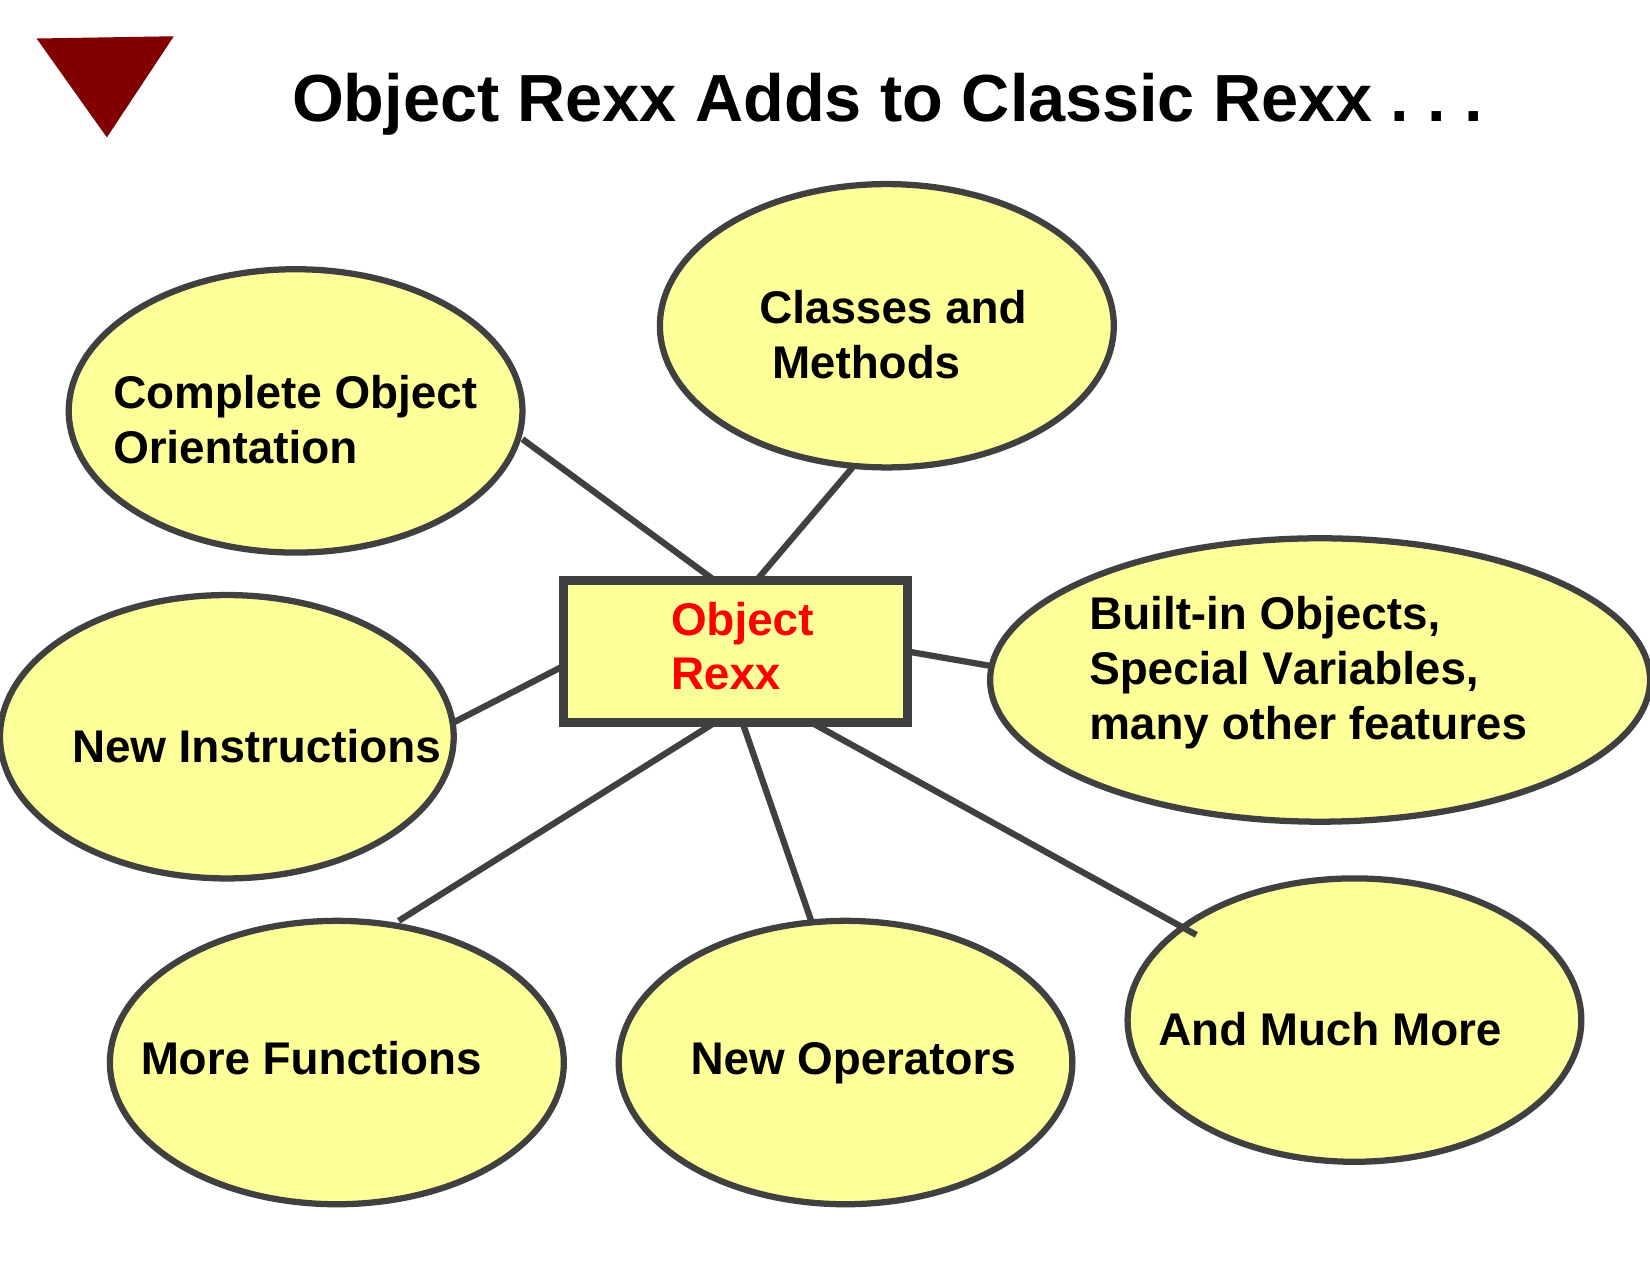

Object Rexx Adds to Classic Rexx . . .
Classes and
 Methods
Complete Object
Orientation
Built-in Objects,
Special Variables,
many other features
 Object
 Rexx
New Instructions
And Much More
More Functions
New Operators